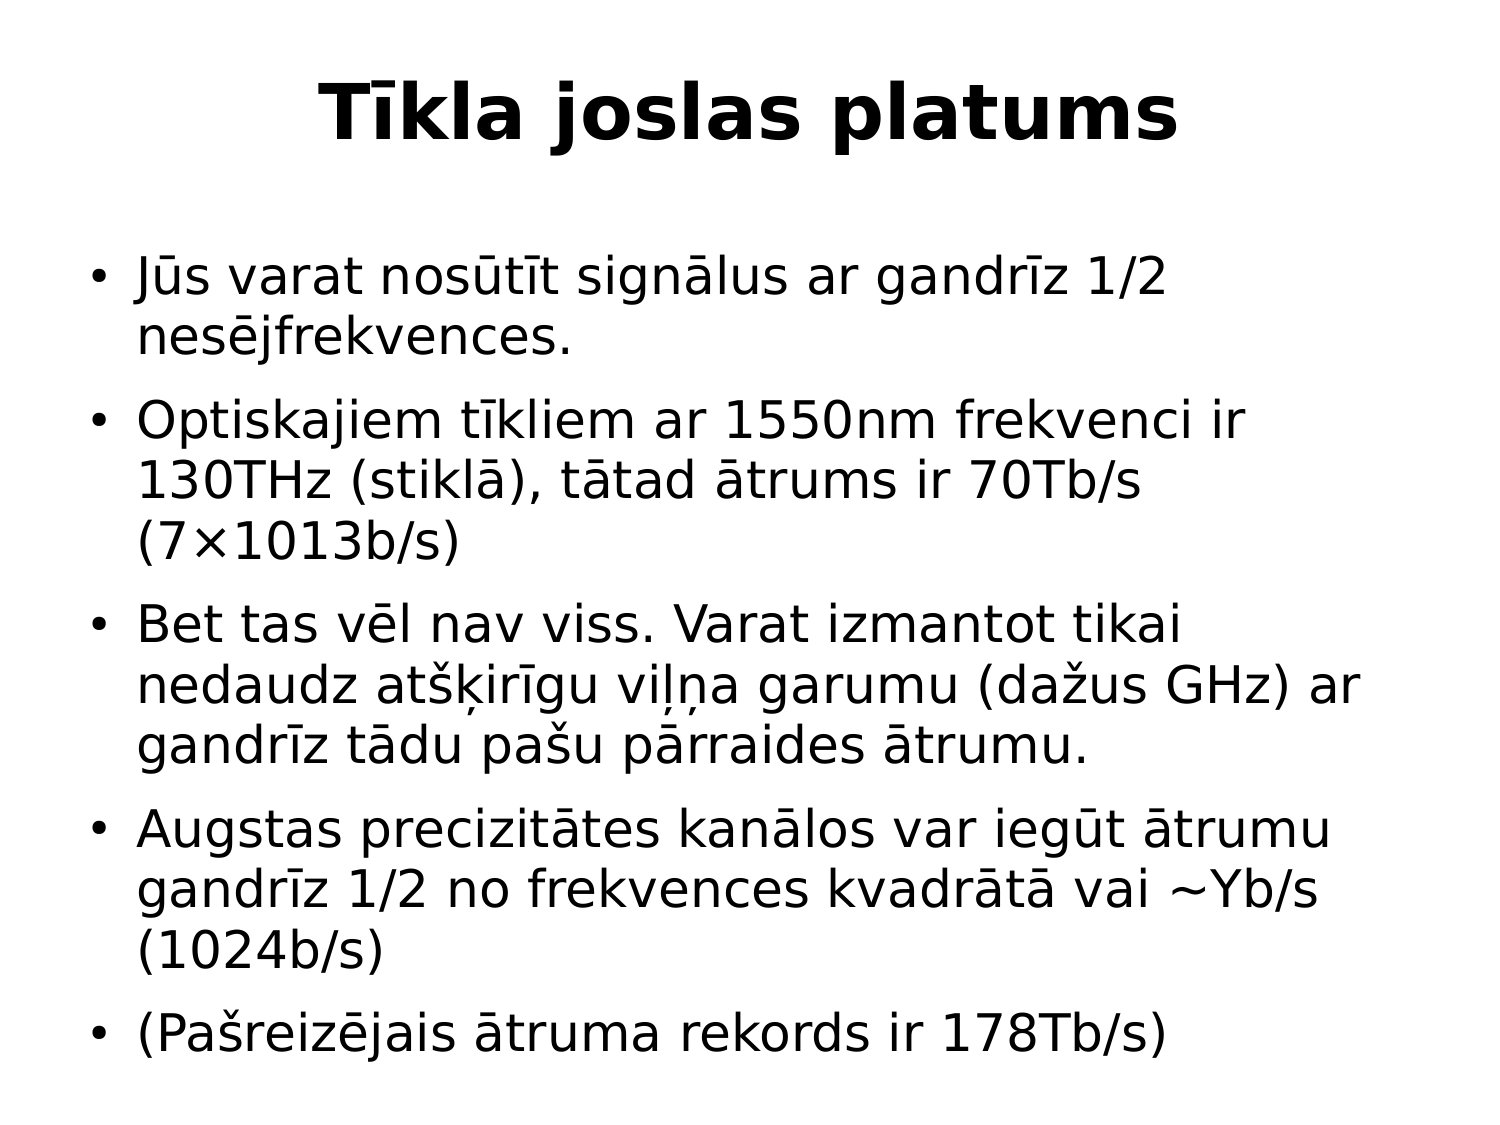

# Tīkla joslas platums
Jūs varat nosūtīt signālus ar gandrīz 1/2 nesējfrekvences.
Optiskajiem tīkliem ar 1550nm frekvenci ir 130THz (stiklā), tātad ātrums ir 70Tb/s (7×1013b/s)
Bet tas vēl nav viss. Varat izmantot tikai nedaudz atšķirīgu viļņa garumu (dažus GHz) ar gandrīz tādu pašu pārraides ātrumu.
Augstas precizitātes kanālos var iegūt ātrumu gandrīz 1/2 no frekvences kvadrātā vai ~Yb/s (1024b/s)
(Pašreizējais ātruma rekords ir 178Tb/s)